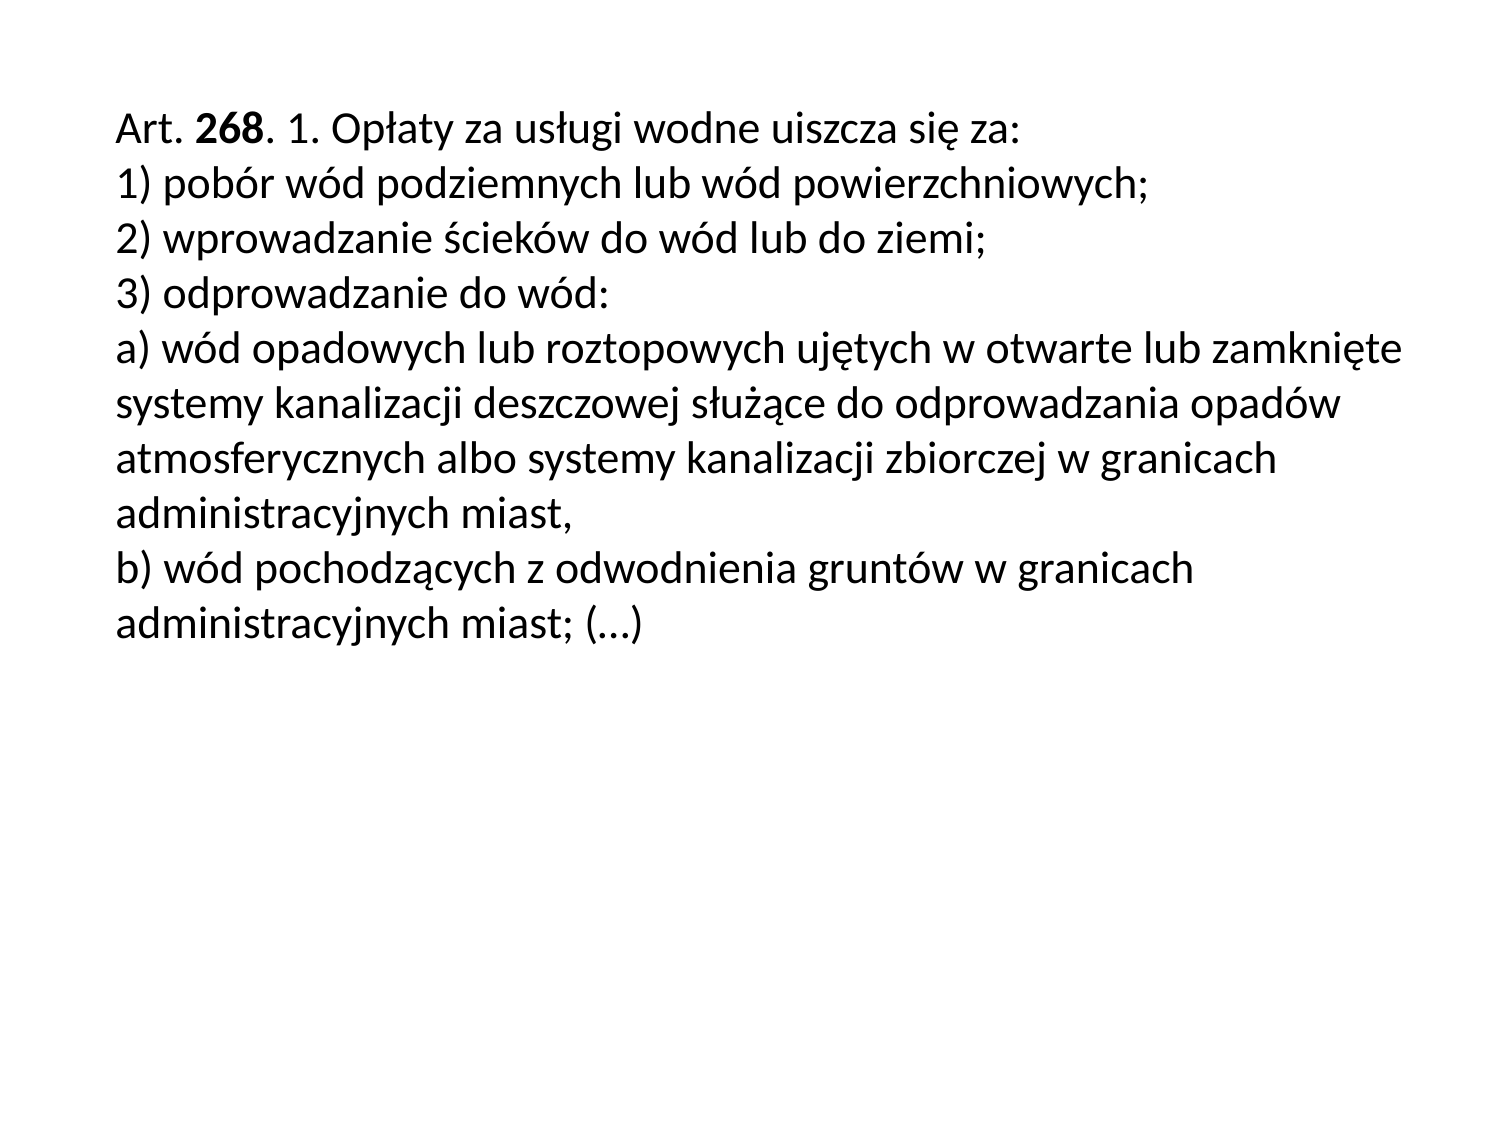

#
Art. 268. 1. Opłaty za usługi wodne uiszcza się za:
1) pobór wód podziemnych lub wód powierzchniowych;
2) wprowadzanie ścieków do wód lub do ziemi;
3) odprowadzanie do wód:
a) wód opadowych lub roztopowych ujętych w otwarte lub zamknięte systemy kanalizacji deszczowej służące do odprowadzania opadów atmosferycznych albo systemy kanalizacji zbiorczej w granicach administracyjnych miast,
b) wód pochodzących z odwodnienia gruntów w granicach administracyjnych miast; (…)